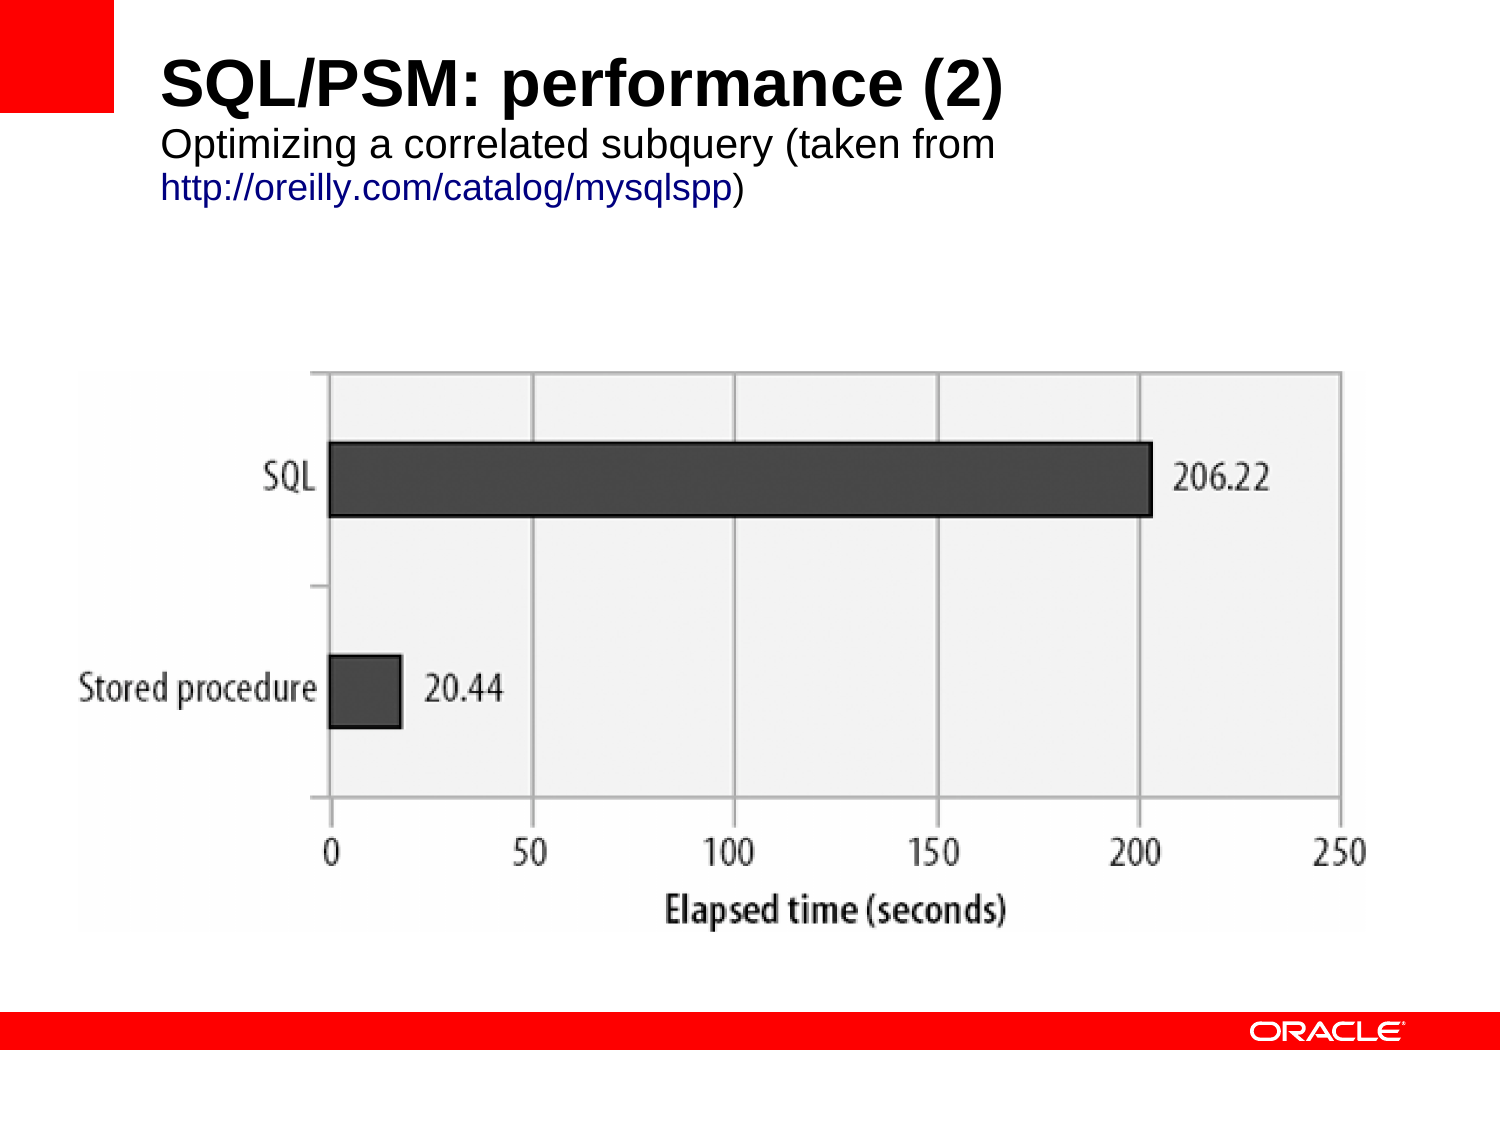

# SQL/PSM: performance (2) Optimizing a correlated subquery (taken from http://oreilly.com/catalog/mysqlspp)